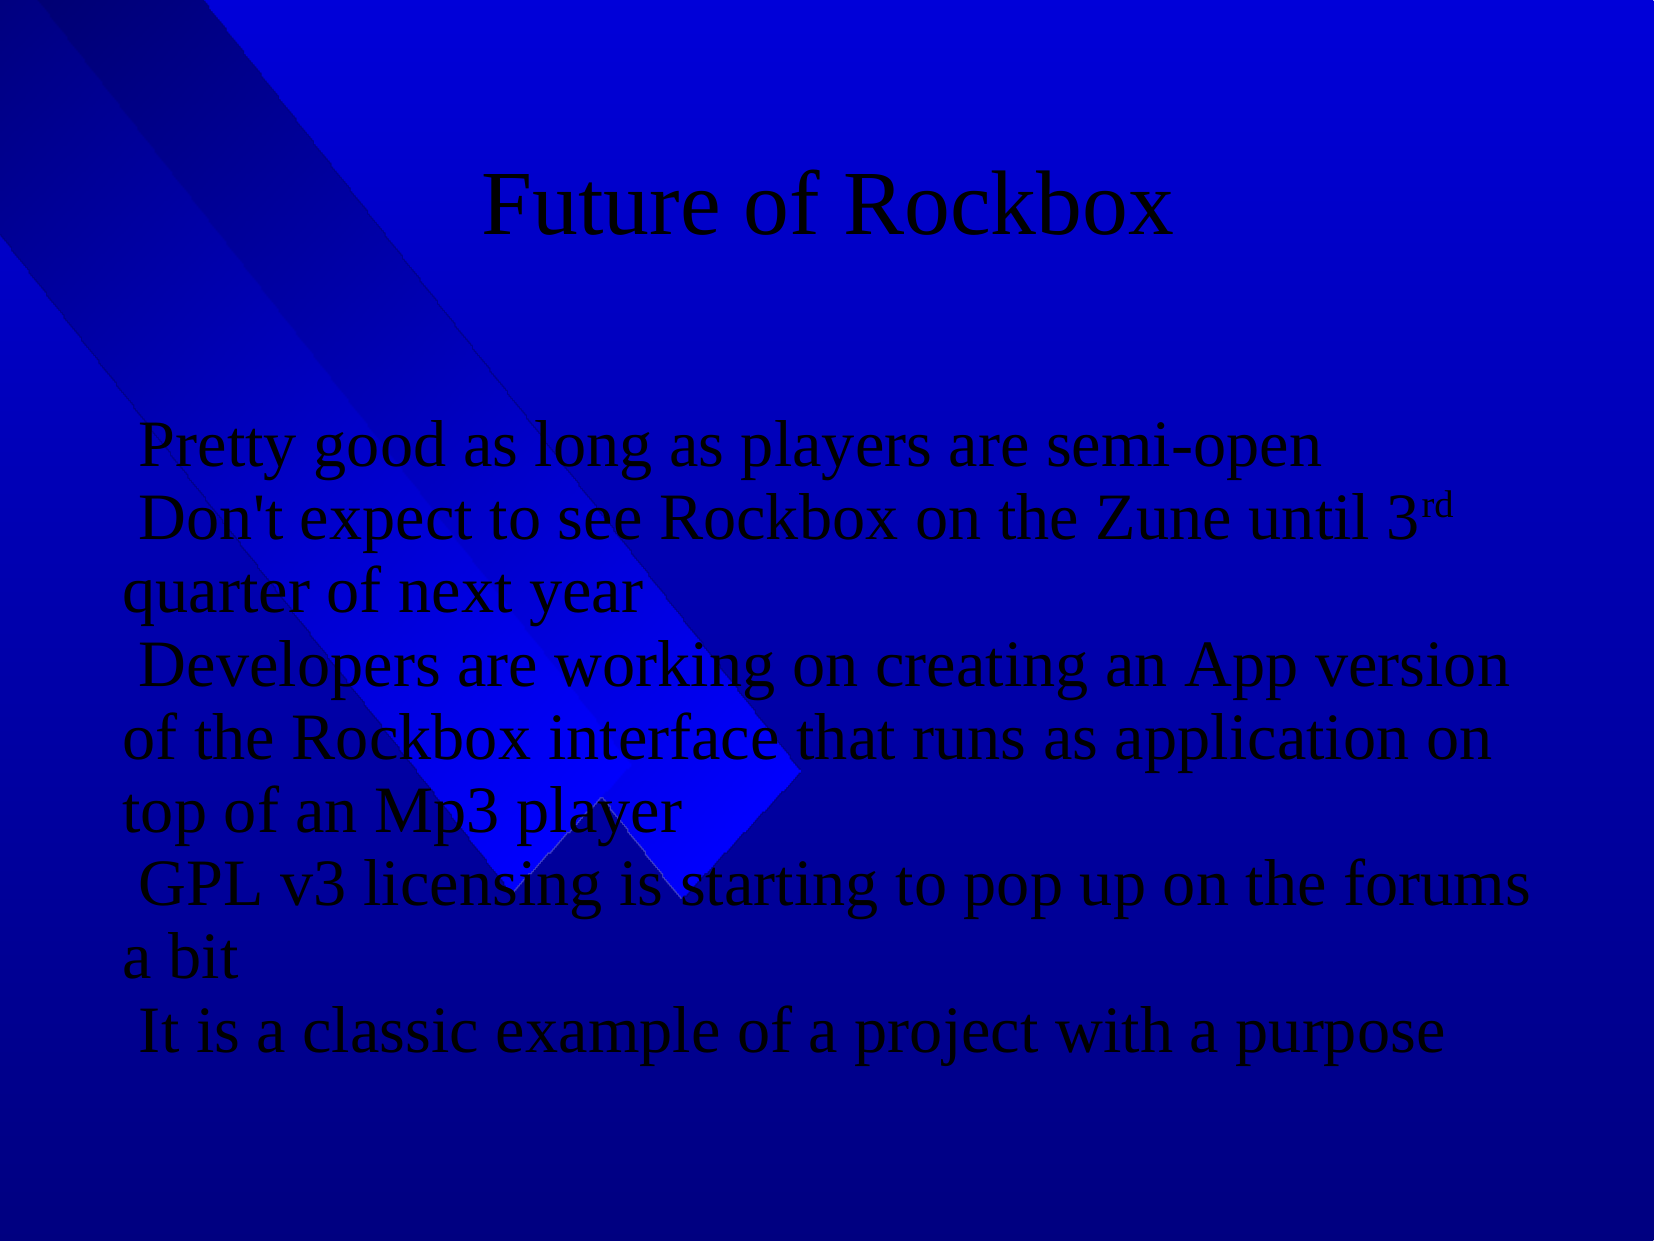

# Future of Rockbox
 Pretty good as long as players are semi-open
 Don't expect to see Rockbox on the Zune until 3rd quarter of next year
 Developers are working on creating an App version of the Rockbox interface that runs as application on top of an Mp3 player
 GPL v3 licensing is starting to pop up on the forums a bit
 It is a classic example of a project with a purpose